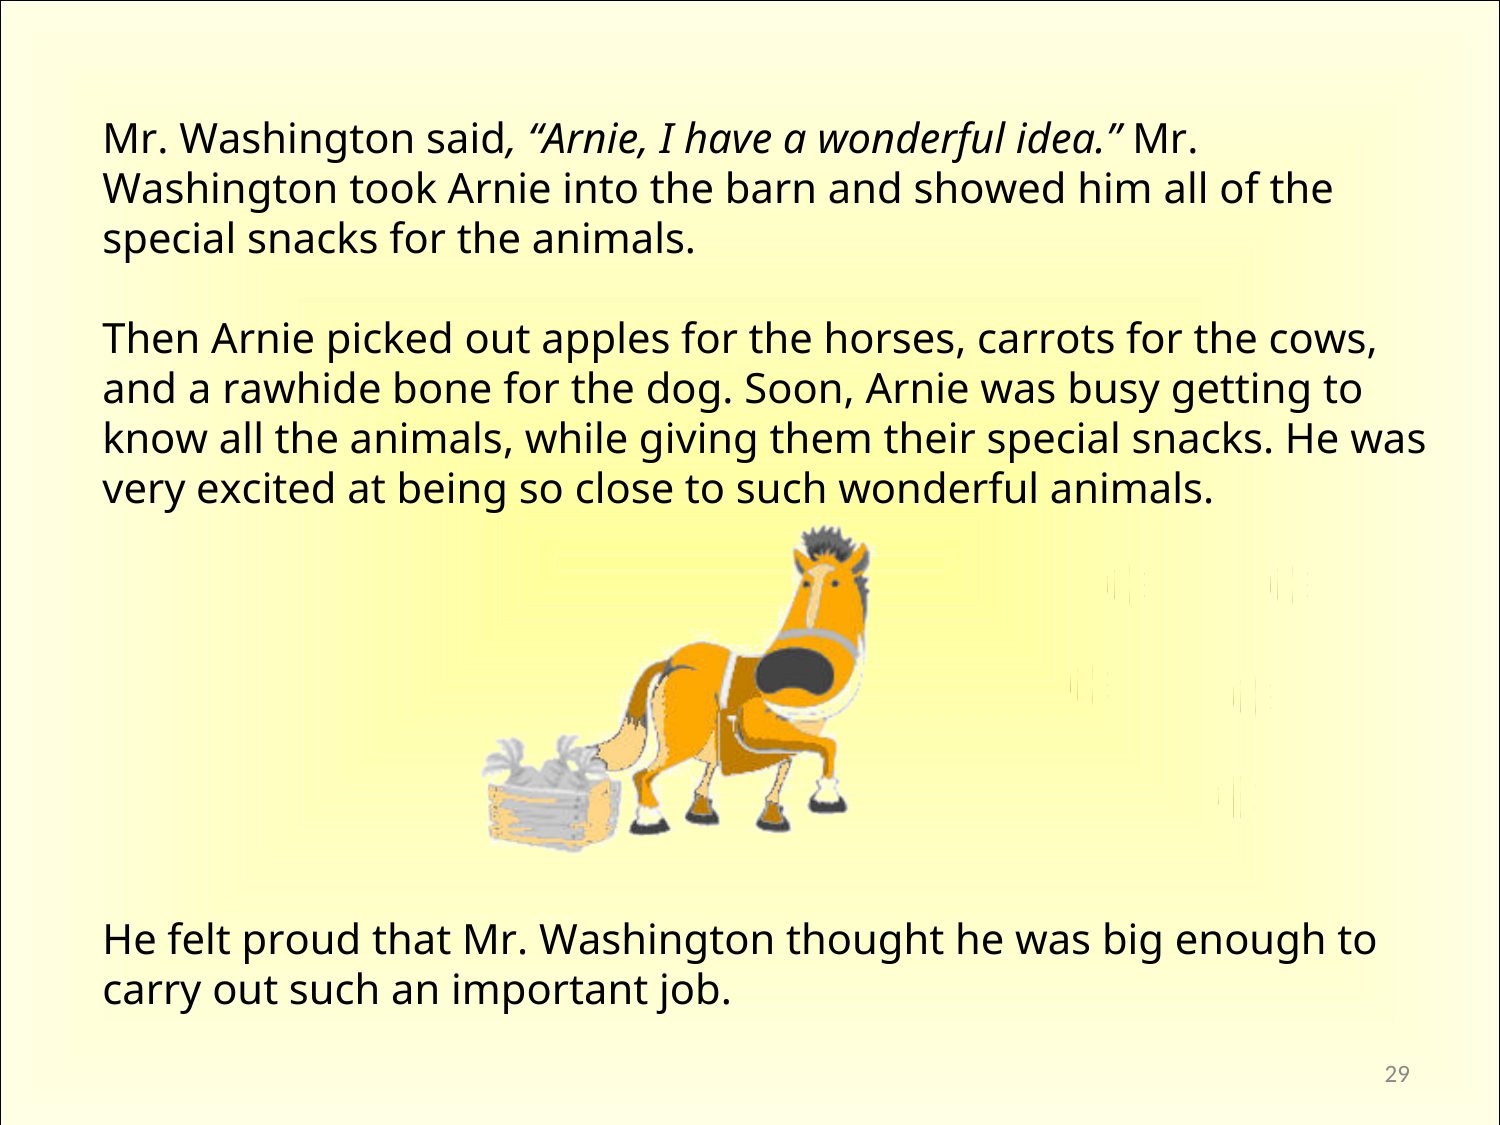

Mr. Washington said, “Arnie, I have a wonderful idea.” Mr. Washington took Arnie into the barn and showed him all of the special snacks for the animals.
Then Arnie picked out apples for the horses, carrots for the cows, and a rawhide bone for the dog. Soon, Arnie was busy getting to know all the animals, while giving them their special snacks. He was very excited at being so close to such wonderful animals.
He felt proud that Mr. Washington thought he was big enough to carry out such an important job.